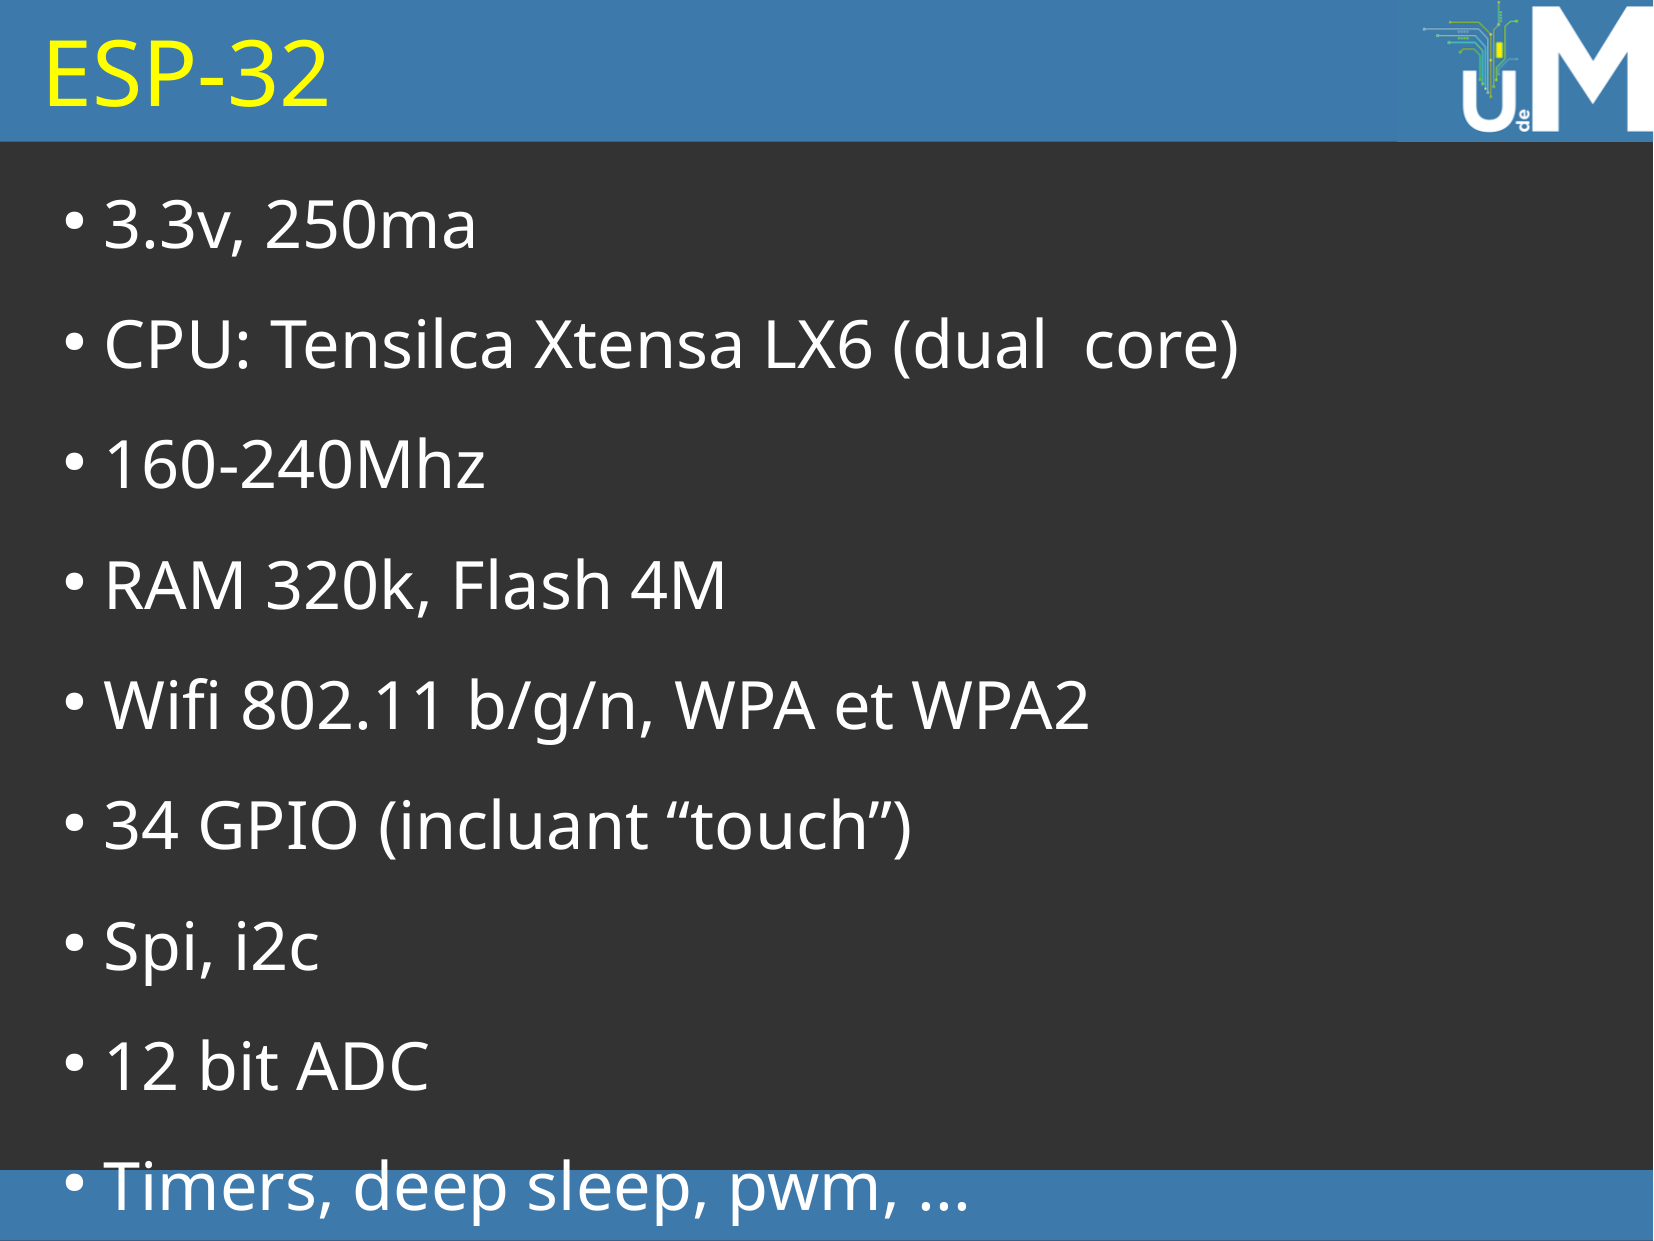

# ESP-32
 3.3v, 250ma
 CPU: Tensilca Xtensa LX6 (dual core)
 160-240Mhz
 RAM 320k, Flash 4M
 Wifi 802.11 b/g/n, WPA et WPA2
 34 GPIO (incluant “touch”)
 Spi, i2c
 12 bit ADC
 Timers, deep sleep, pwm, ...